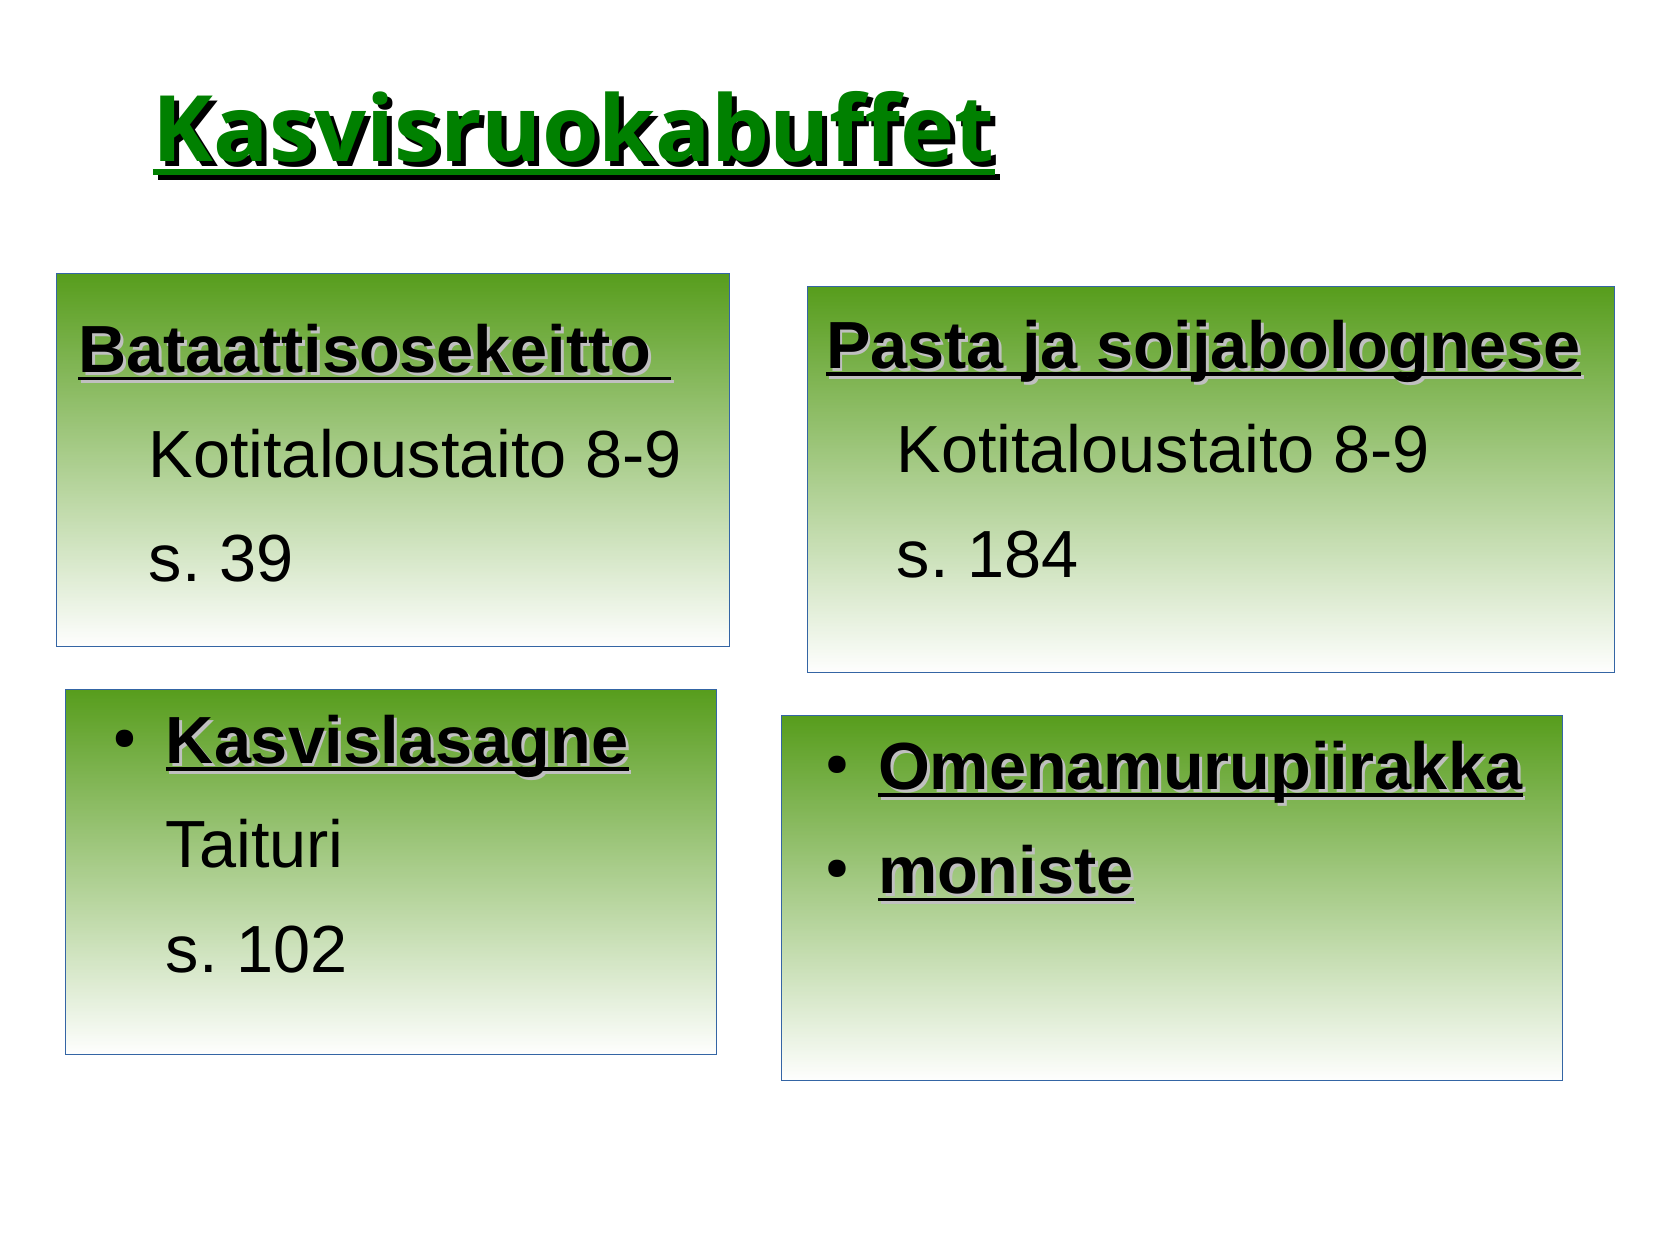

# Kasvisruokabuffet
Pasta ja soijabolognese
Kotitaloustaito 8-9
s. 184
Bataattisosekeitto
Kotitaloustaito 8-9
s. 39
Kasvislasagne
Taituri
s. 102
Omenamurupiirakka
moniste